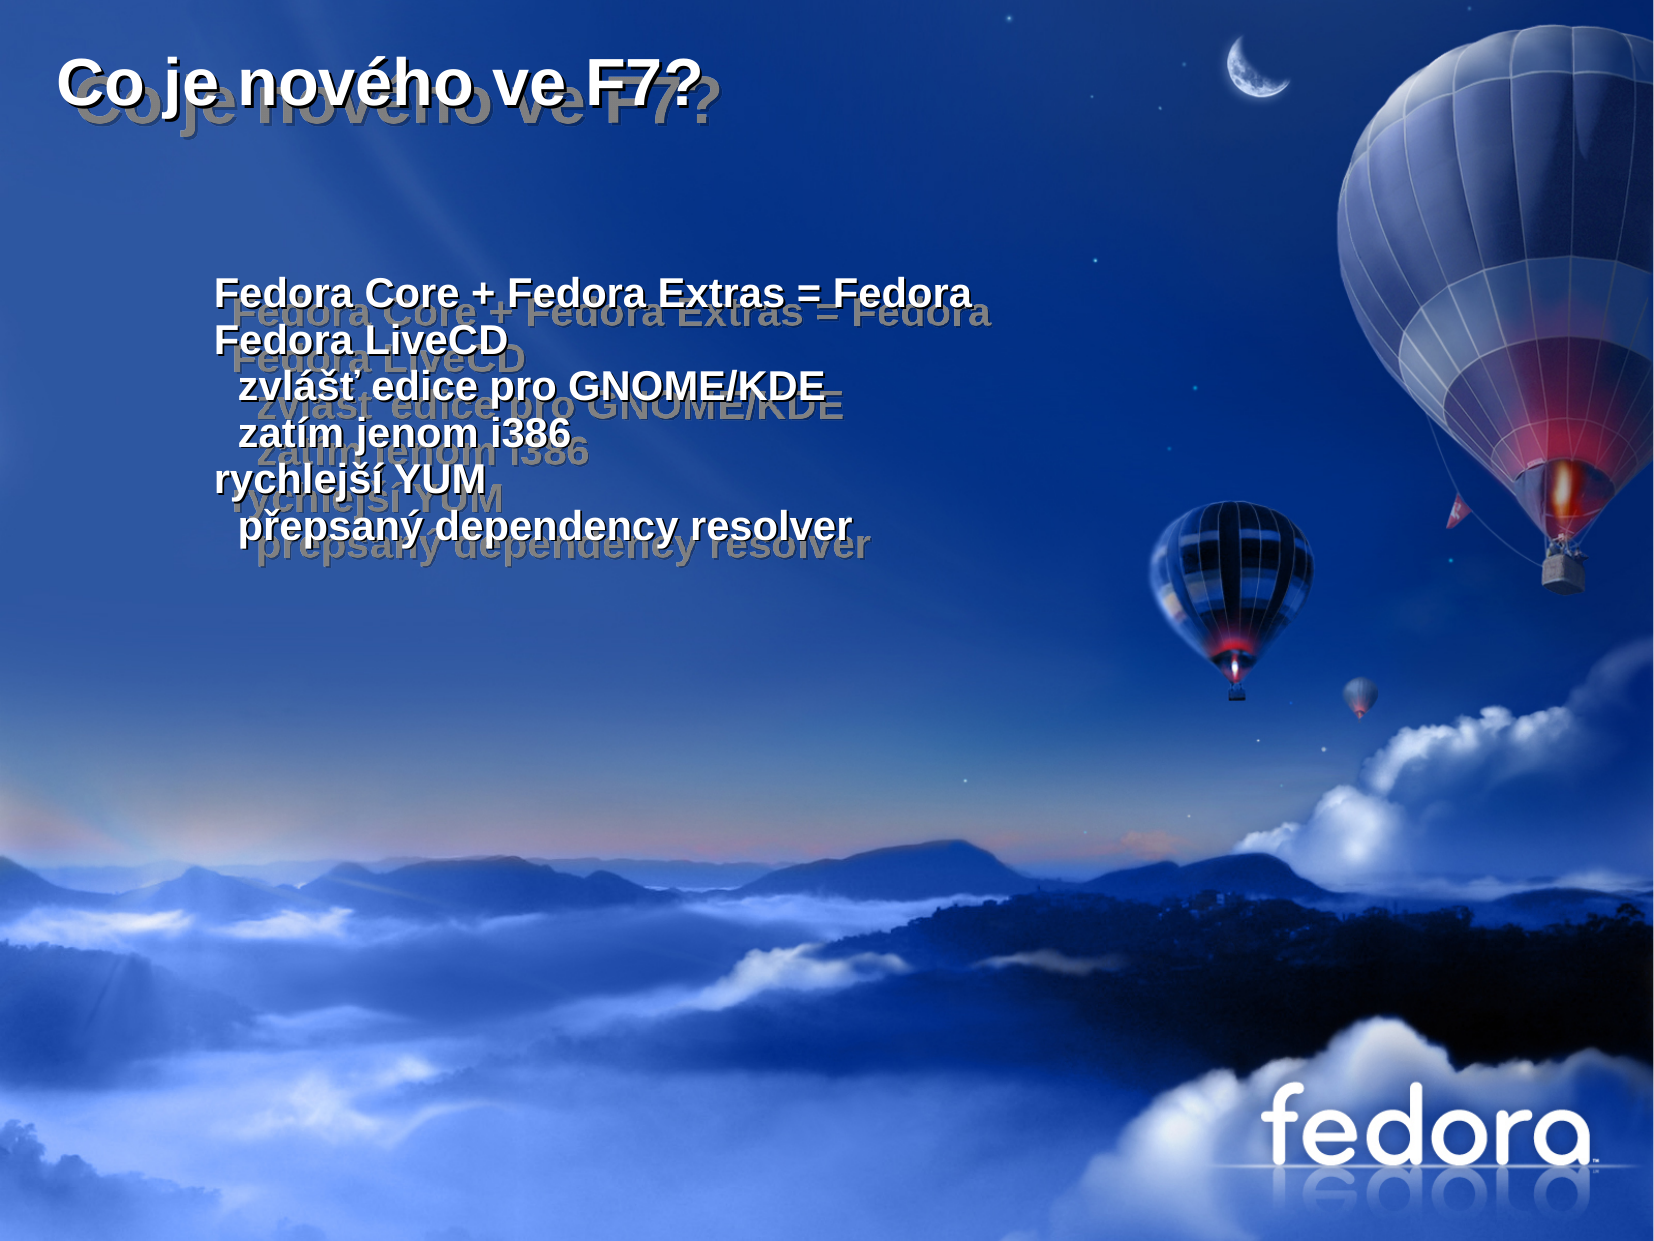

Co je nového ve F7?
 Fedora Core + Fedora Extras = Fedora
 Fedora LiveCD
zvlášť edice pro GNOME/KDE
zatím jenom i386
 rychlejší YUM
přepsaný dependency resolver